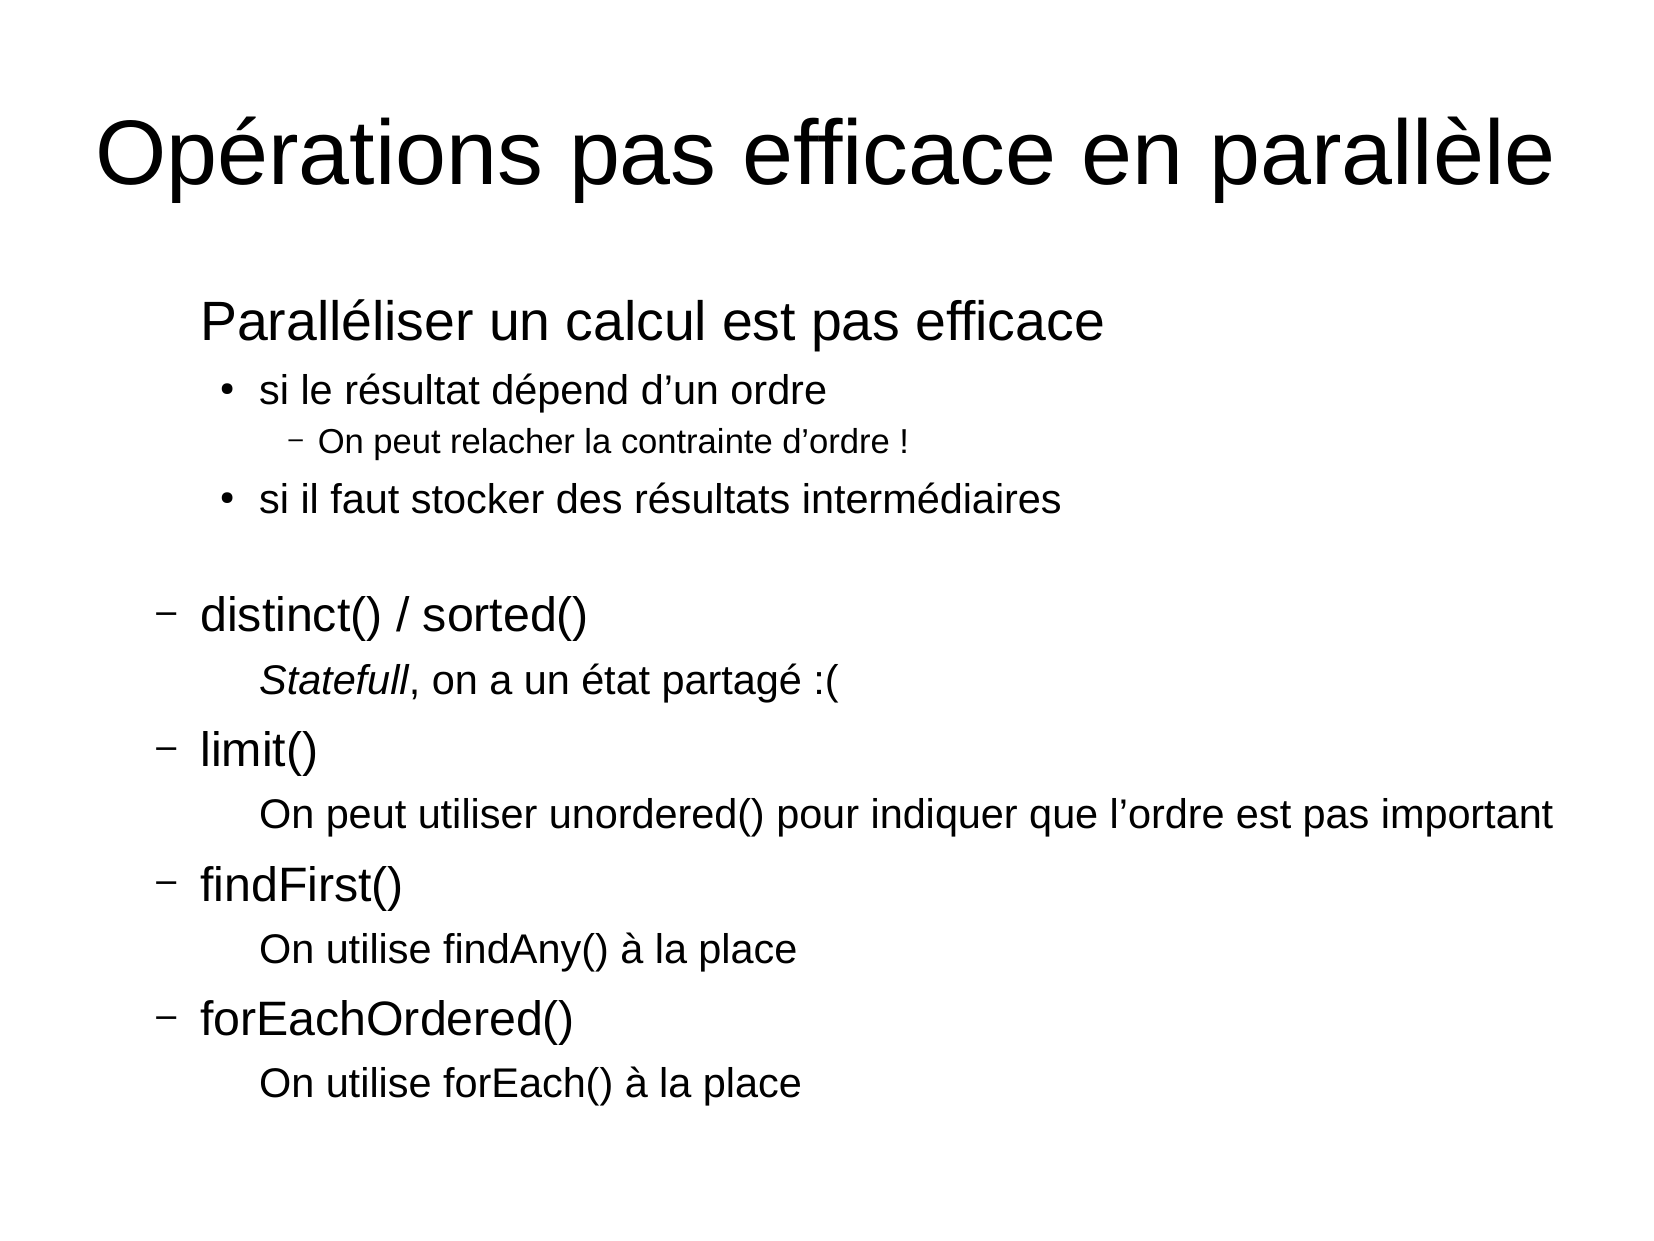

# Opérations pas efficace en parallèle
Paralléliser un calcul est pas efficace
si le résultat dépend d’un ordre
On peut relacher la contrainte d’ordre !
si il faut stocker des résultats intermédiaires
distinct() / sorted()
Statefull, on a un état partagé :(
limit()
On peut utiliser unordered() pour indiquer que l’ordre est pas important
findFirst()
On utilise findAny() à la place
forEachOrdered()
On utilise forEach() à la place